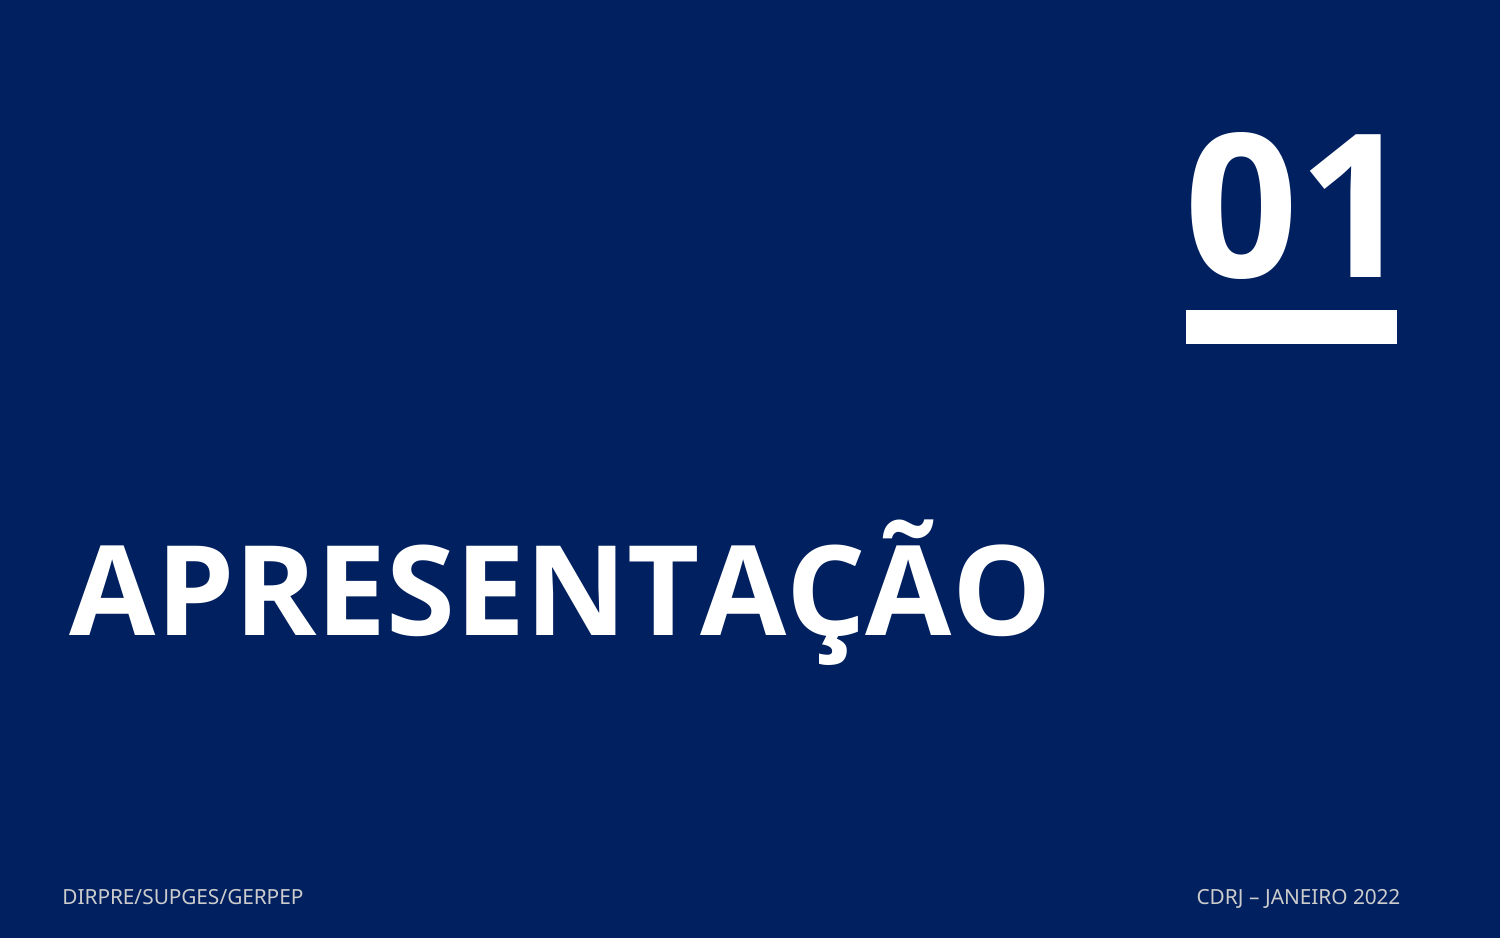

2
01
APRESENTAÇÃO
DIRPRE/SUPGES/GERPEP
CDRJ – JANEIRO 2022